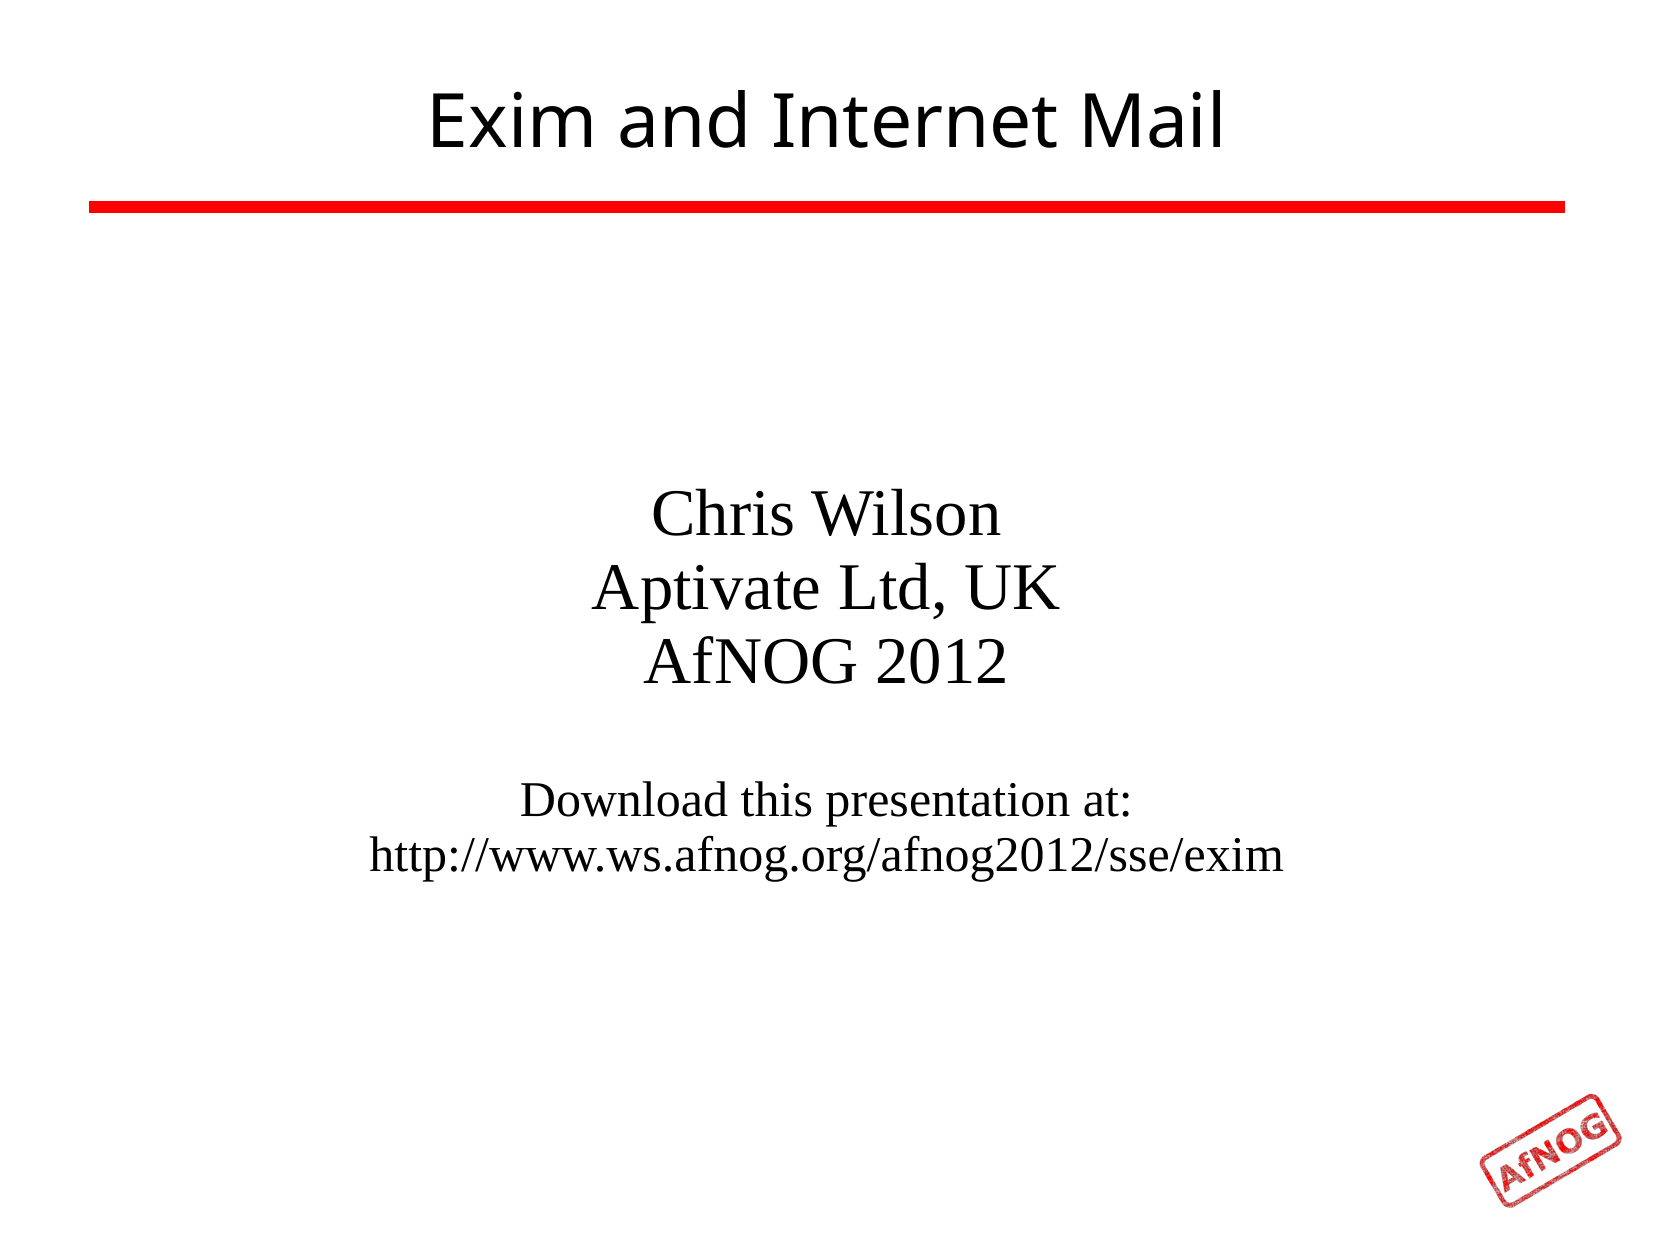

# Exim and Internet Mail
Chris Wilson
Aptivate Ltd, UK
AfNOG 2012
Download this presentation at:
http://www.ws.afnog.org/afnog2012/sse/exim